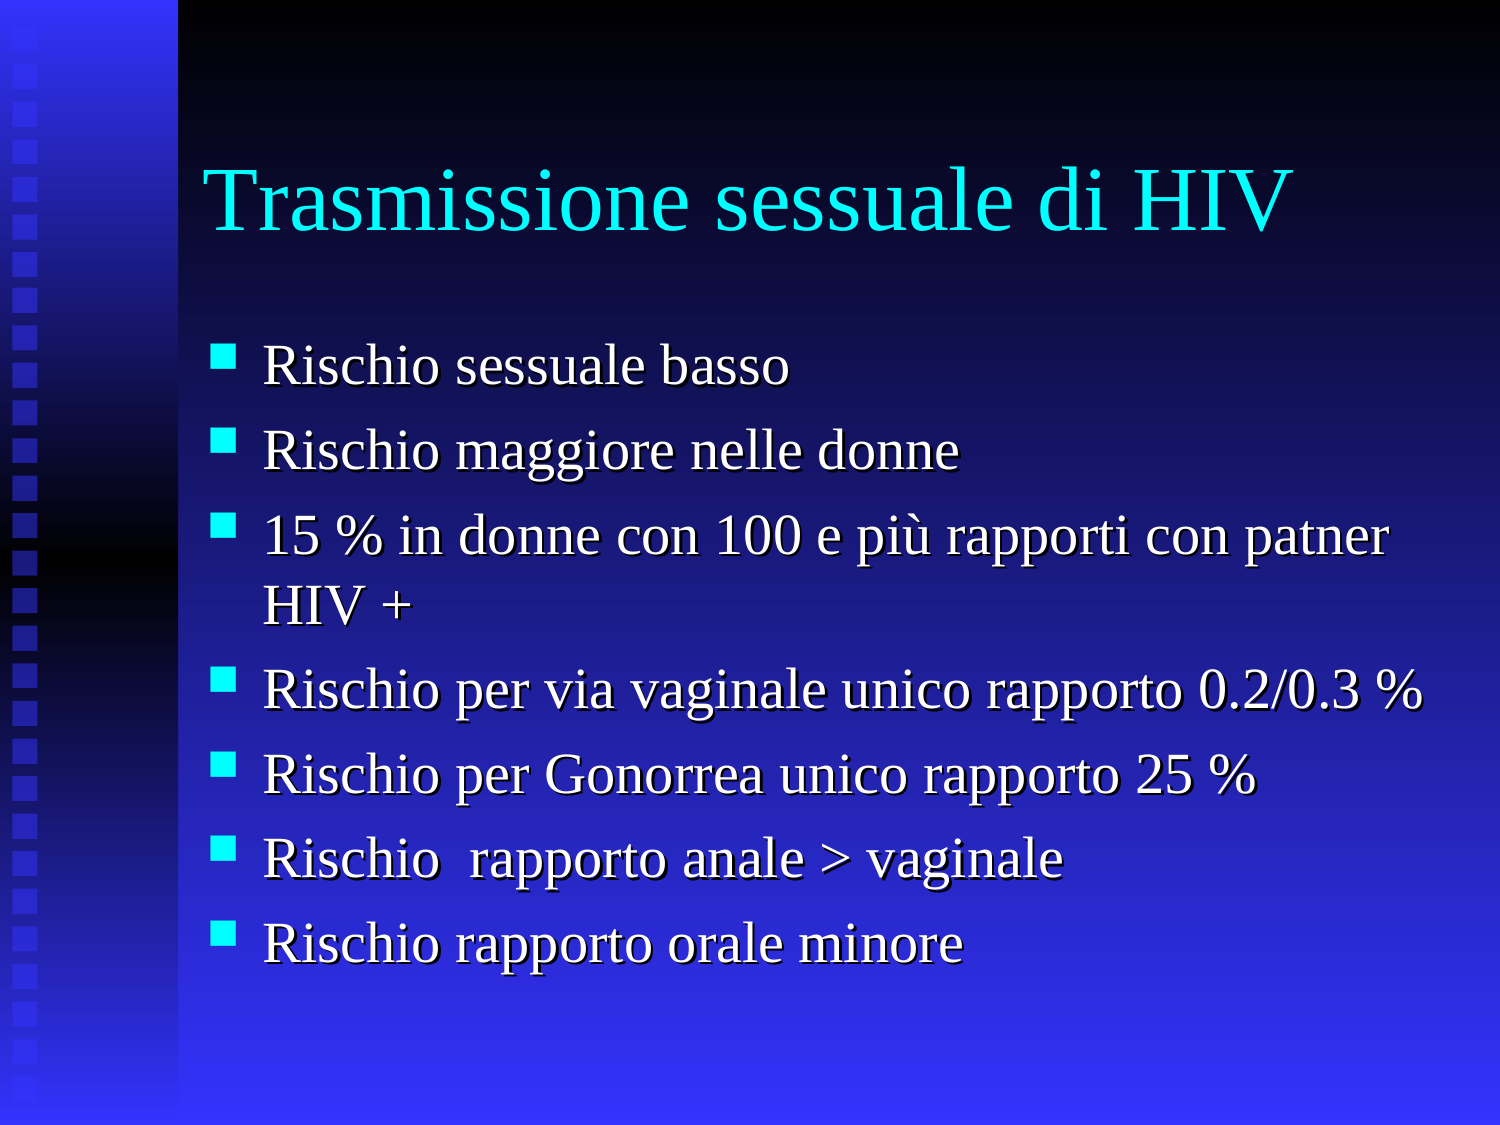

Trasmissione sessuale di HIV
Rischio sessuale basso
Rischio maggiore nelle donne
15 % in donne con 100 e più rapporti con patner HIV +
Rischio per via vaginale unico rapporto 0.2/0.3 %
Rischio per Gonorrea unico rapporto 25 %
Rischio rapporto anale > vaginale
Rischio rapporto orale minore